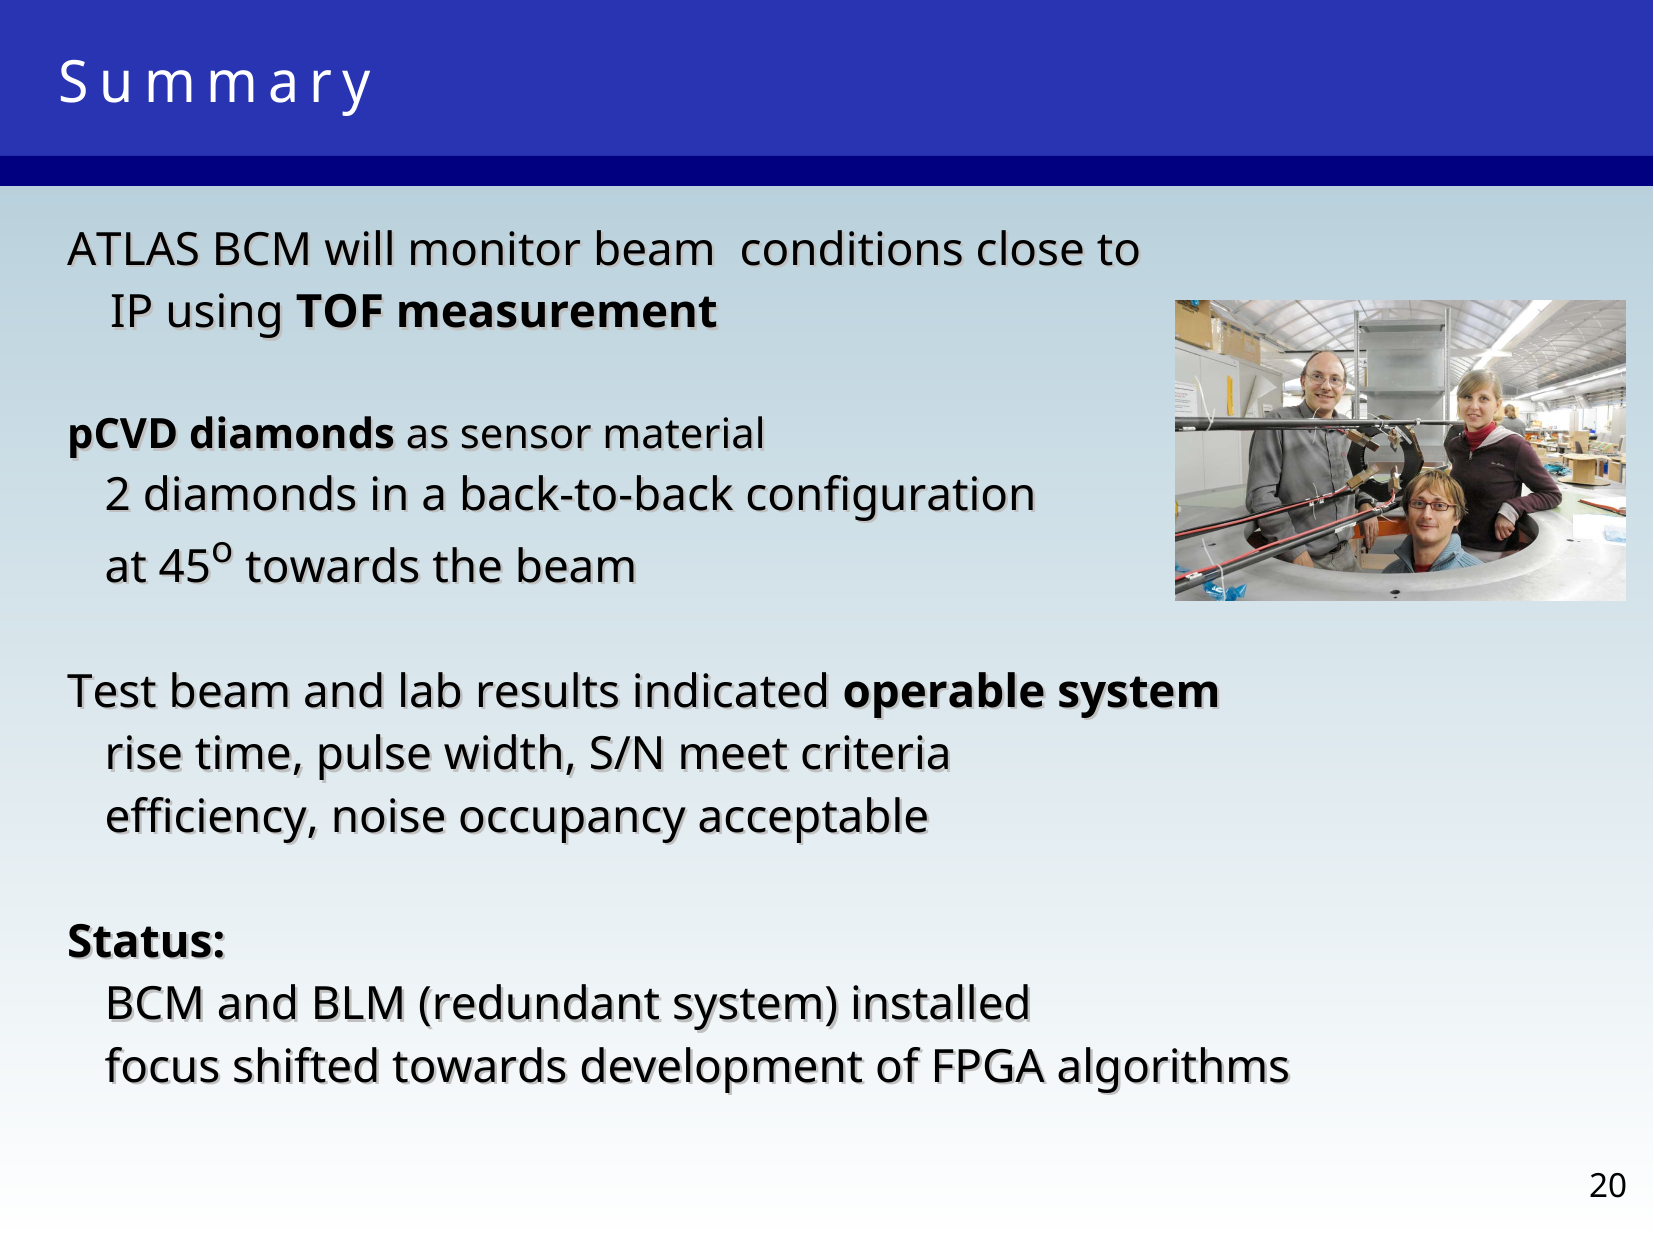

# Summary
ATLAS BCM will monitor beam conditions close to
IP using TOF measurement
pCVD diamonds as sensor material
2 diamonds in a back-to-back configuration
at 45o towards the beam
Test beam and lab results indicated operable system
rise time, pulse width, S/N meet criteria
efficiency, noise occupancy acceptable
Status:
BCM and BLM (redundant system) installed
focus shifted towards development of FPGA algorithms
20